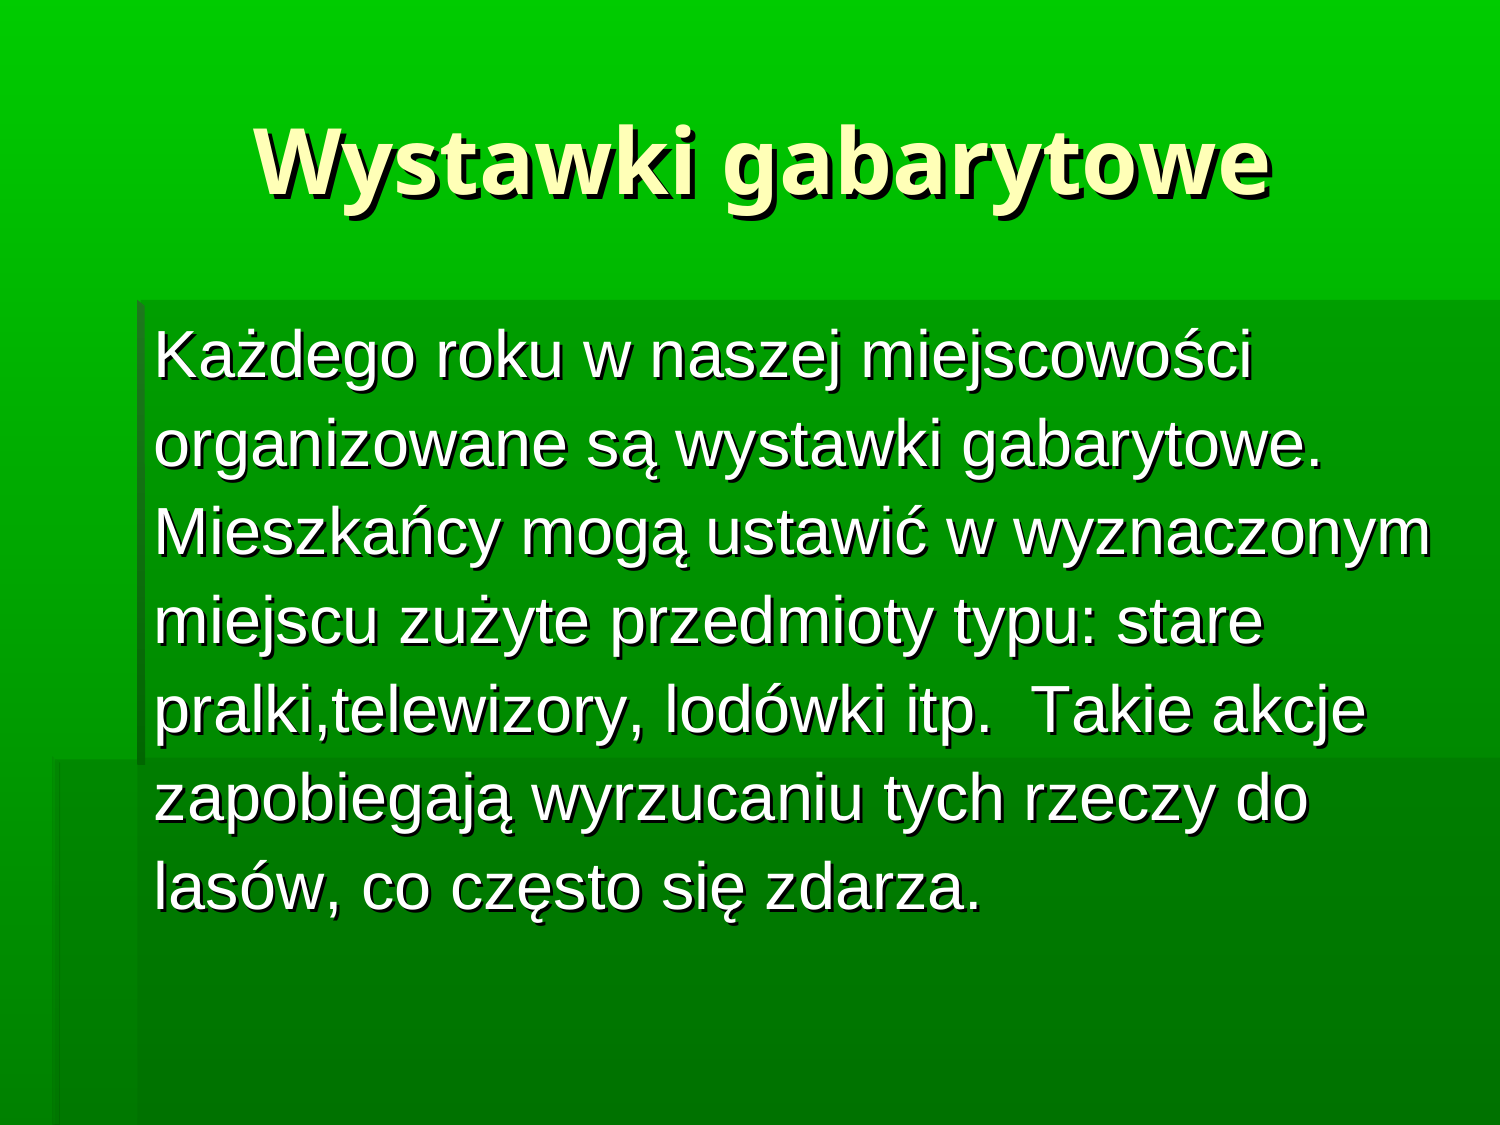

# Wystawki gabarytowe
Każdego roku w naszej miejscowości
organizowane są wystawki gabarytowe.
Mieszkańcy mogą ustawić w wyznaczonym
miejscu zużyte przedmioty typu: stare
pralki,telewizory, lodówki itp. Takie akcje
zapobiegają wyrzucaniu tych rzeczy do
lasów, co często się zdarza.